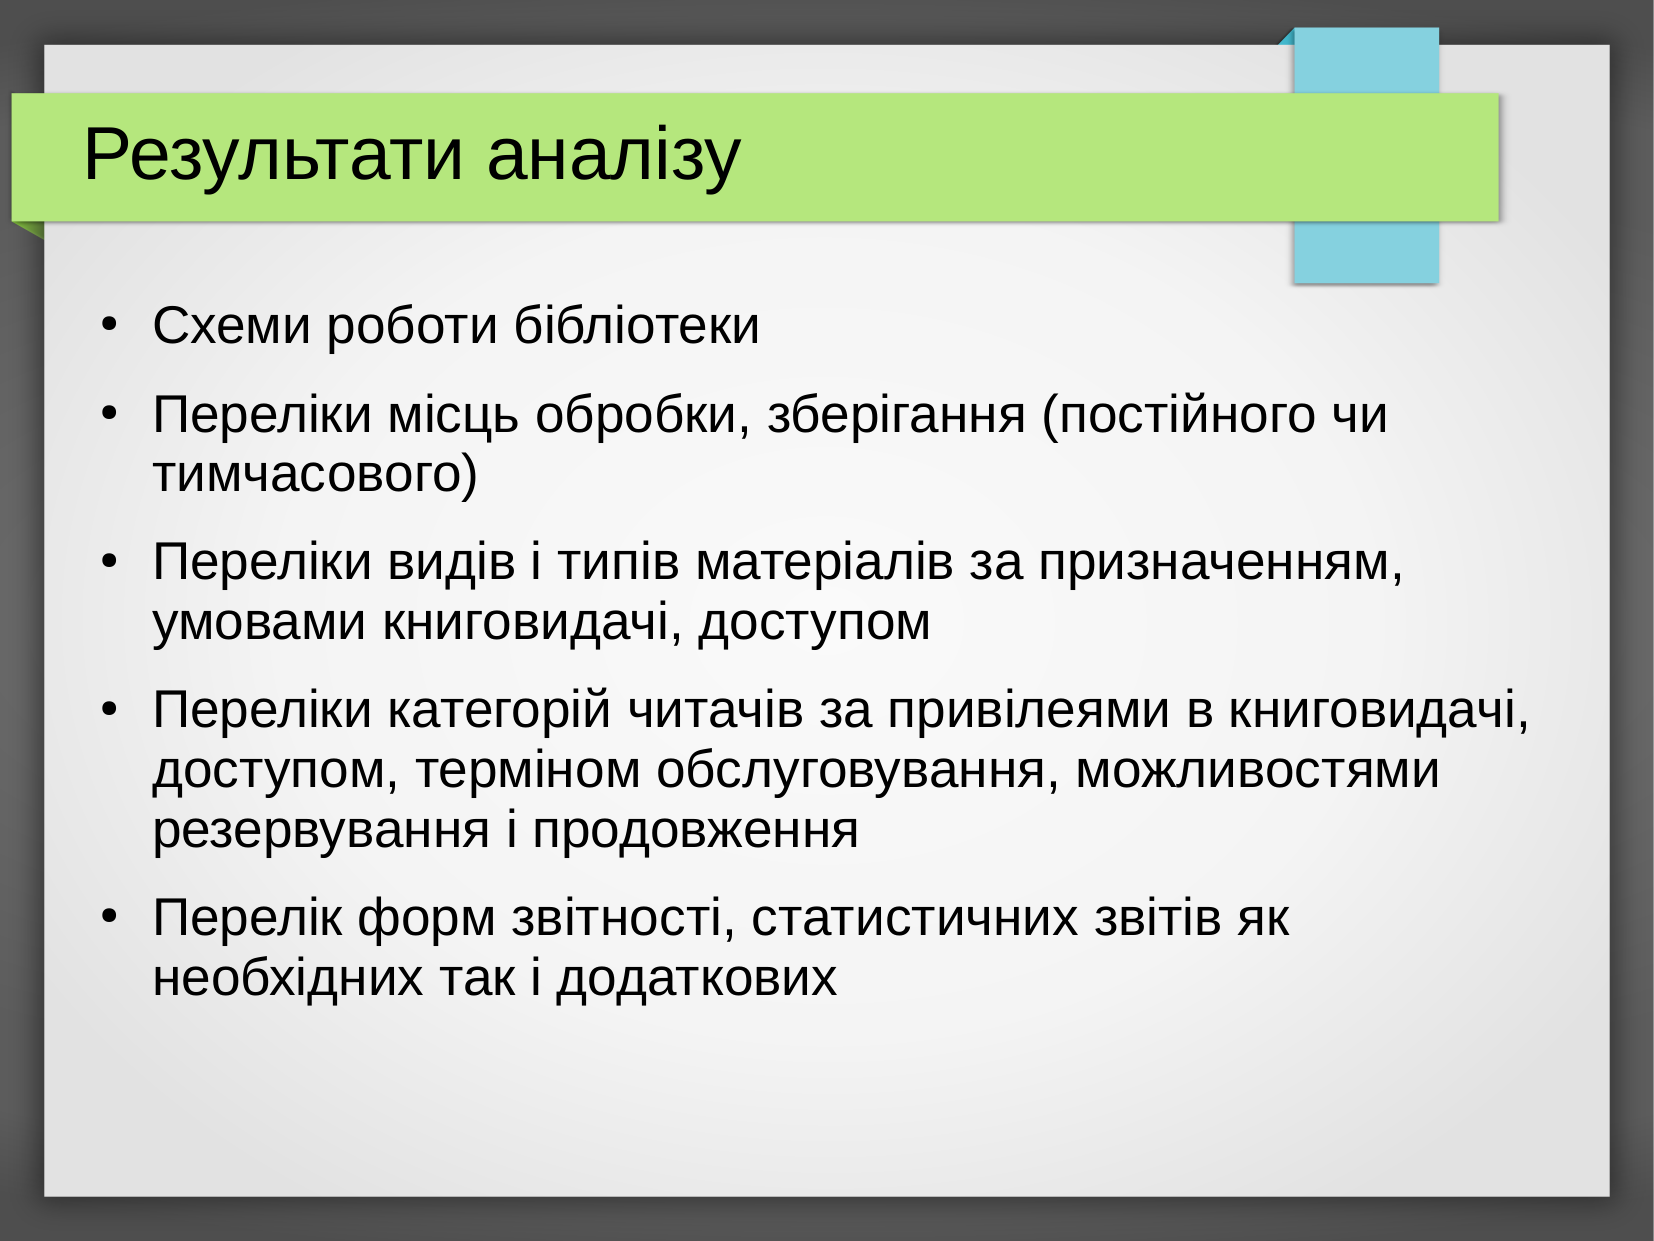

# Результати аналізу
Схеми роботи бібліотеки
Переліки місць обробки, зберігання (постійного чи тимчасового)
Переліки видів і типів матеріалів за призначенням, умовами книговидачі, доступом
Переліки категорій читачів за привілеями в книговидачі, доступом, терміном обслуговування, можливостями резервування і продовження
Перелік форм звітності, статистичних звітів як необхідних так і додаткових